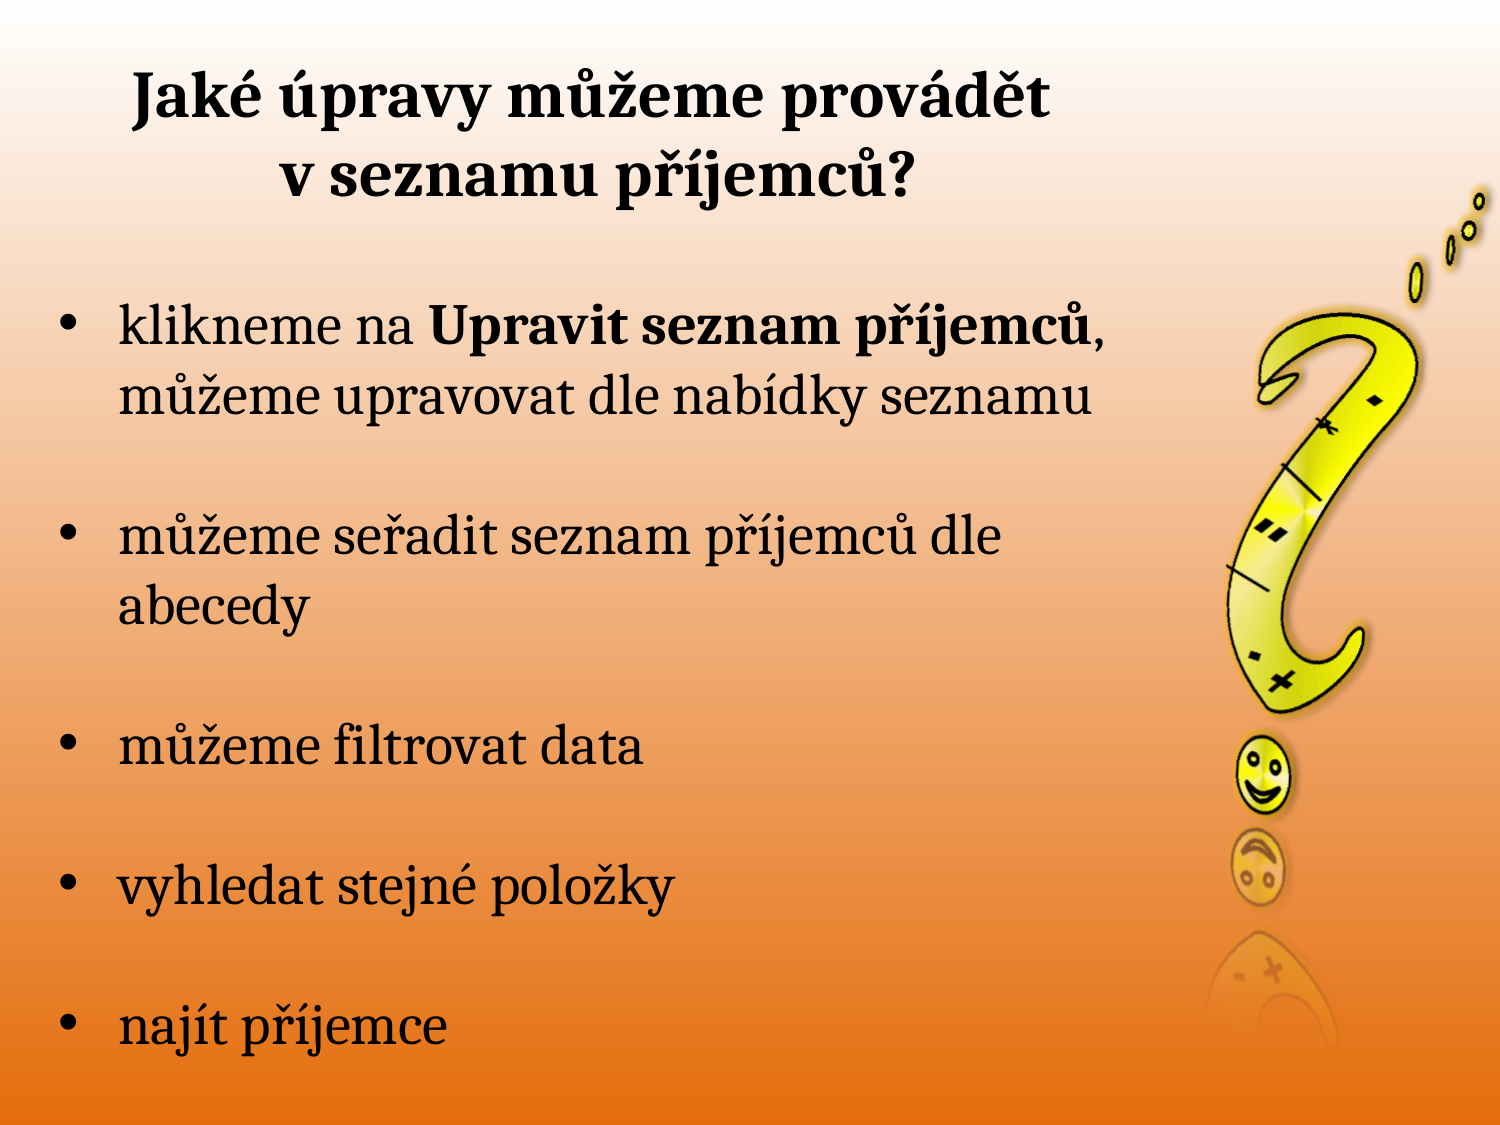

Jaké úpravy můžeme provádět
v seznamu příjemců?
klikneme na Upravit seznam příjemců, můžeme upravovat dle nabídky seznamu
můžeme seřadit seznam příjemců dle abecedy
můžeme filtrovat data
vyhledat stejné položky
najít příjemce
ověřit položky (obr. 12, 13)